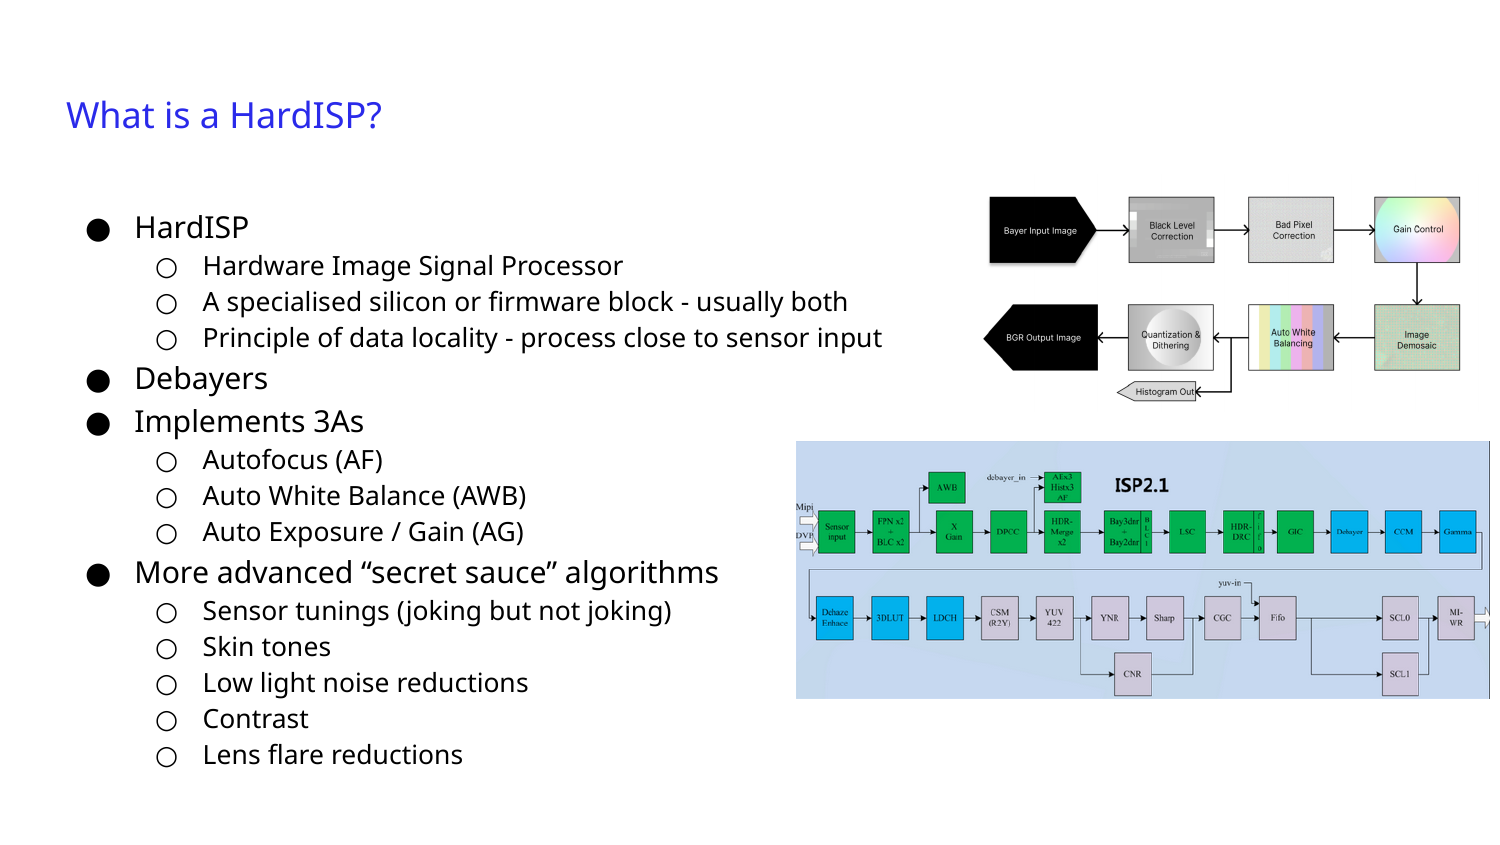

# What is a HardISP?
HardISP
Hardware Image Signal Processor
A specialised silicon or firmware block - usually both
Principle of data locality - process close to sensor input
Debayers
Implements 3As
Autofocus (AF)
Auto White Balance (AWB)
Auto Exposure / Gain (AG)
More advanced “secret sauce” algorithms
Sensor tunings (joking but not joking)
Skin tones
Low light noise reductions
Contrast
Lens flare reductions